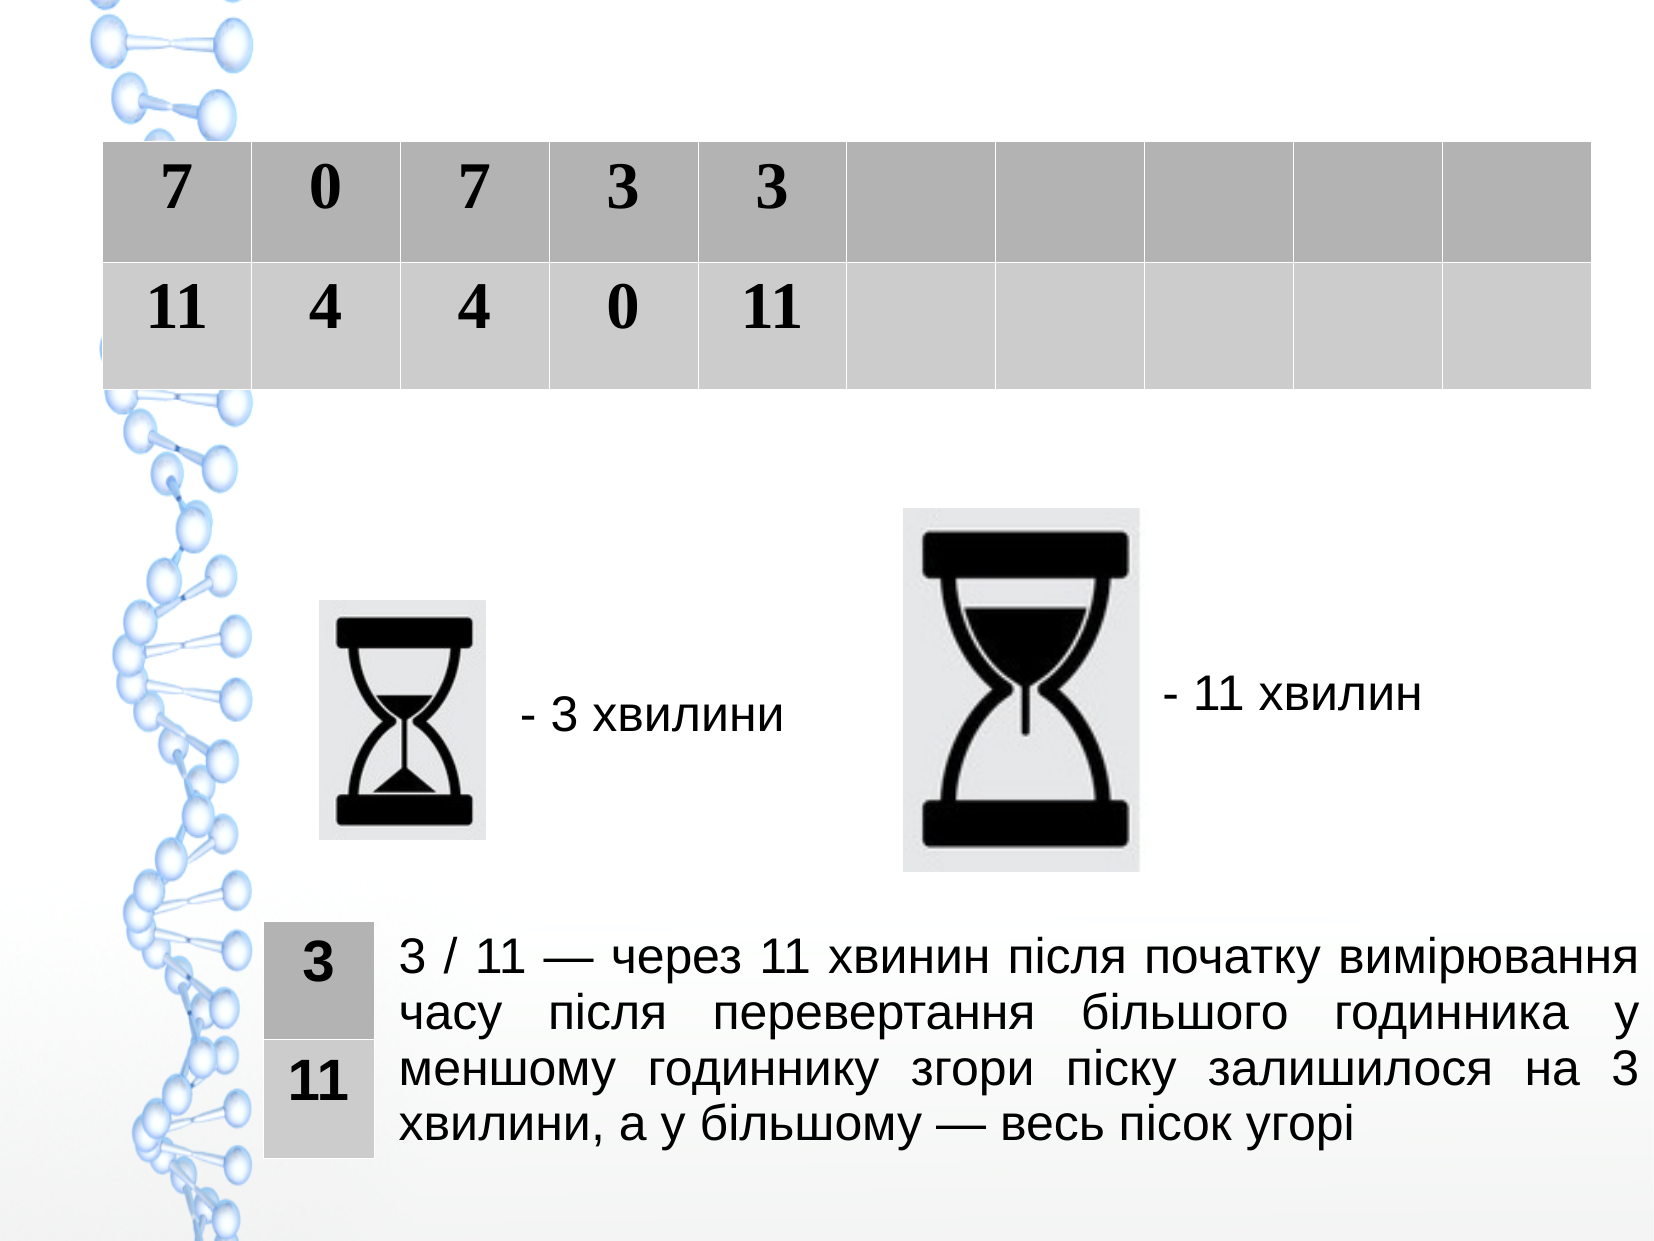

| 7 | 0 | 7 | 3 | 3 | | | | | |
| --- | --- | --- | --- | --- | --- | --- | --- | --- | --- |
| 11 | 4 | 4 | 0 | 11 | | | | | |
- 11 хвилин
- 3 хвилини
3 / 11 — через 11 хвинин після початку вимірювання часу після перевертання більшого годинника у меншому годиннику згори піску залишилося на 3 хвилини, а у більшому — весь пісок угорі
| 3 |
| --- |
| 11 |